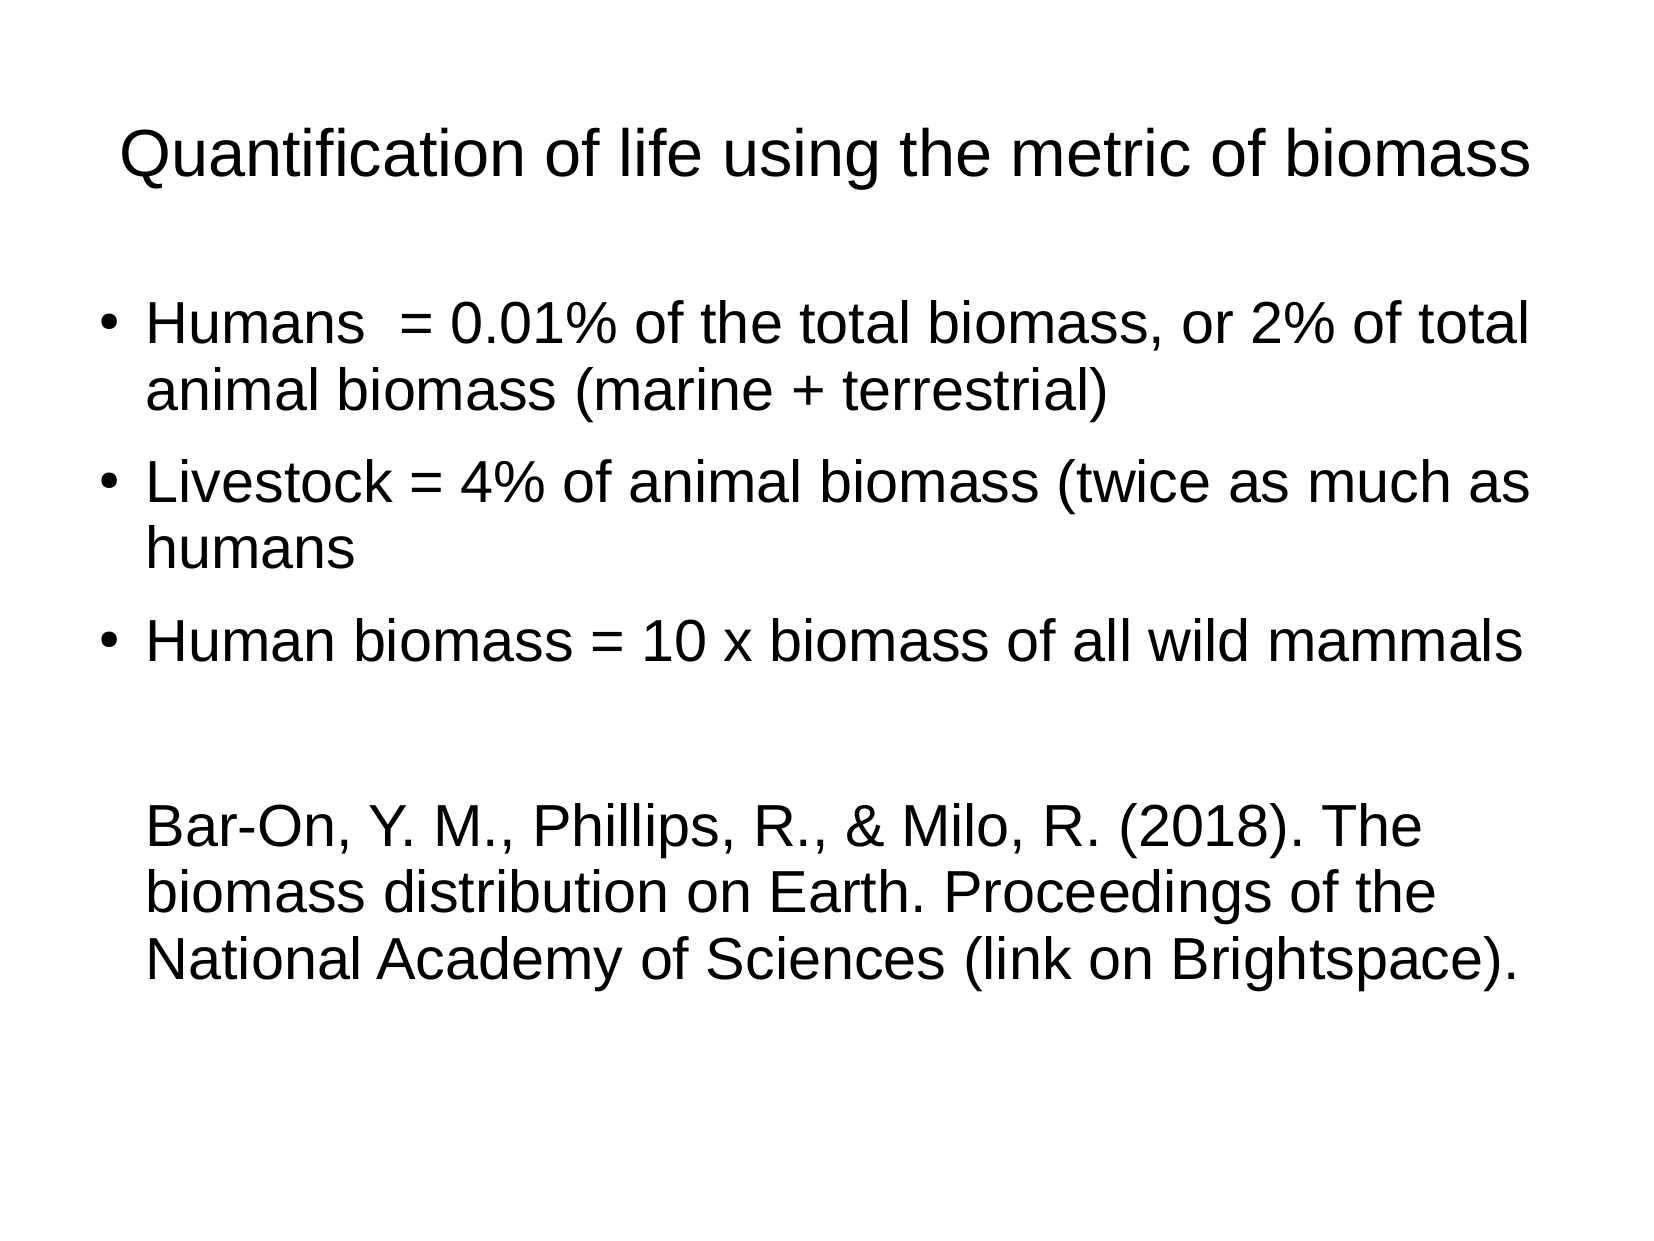

# Quantification of life using the metric of biomass
Humans = 0.01% of the total biomass, or 2% of total animal biomass (marine + terrestrial)
Livestock = 4% of animal biomass (twice as much as humans
Human biomass = 10 x biomass of all wild mammals
Bar-On, Y. M., Phillips, R., & Milo, R. (2018). The biomass distribution on Earth. Proceedings of the National Academy of Sciences (link on Brightspace).